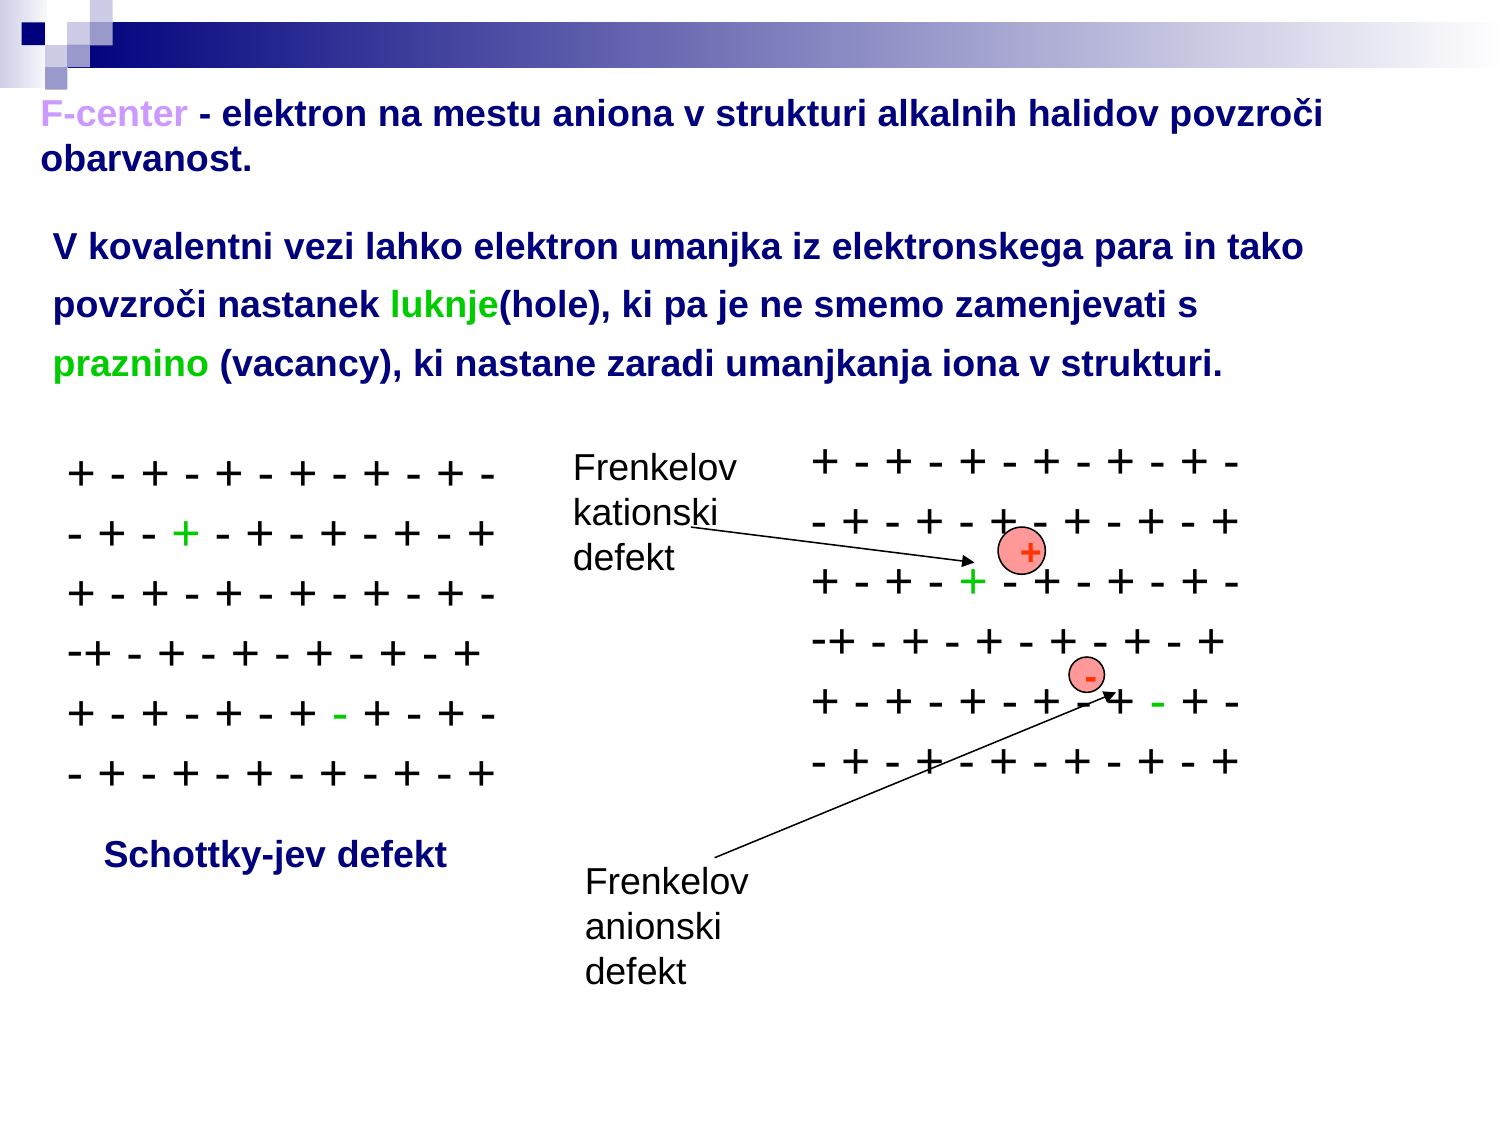

F-center - elektron na mestu aniona v strukturi alkalnih halidov povzroči
obarvanost.
V kovalentni vezi lahko elektron umanjka iz elektronskega para in tako
povzroči nastanek luknje(hole), ki pa je ne smemo zamenjevati s
praznino (vacancy), ki nastane zaradi umanjkanja iona v strukturi.
+ - + - + - + - + - + -
- + - + - + - + - + - +
+ - + - + - + - + - + -
+ - + - + - + - + - +
+ - + - + - + - + - + -
- + - + - + - + - + - +
+ - + - + - + - + - + -
- + - + - + - + - + - +
+ - + - + - + - + - + -
+ - + - + - + - + - +
+ - + - + - + - + - + -
- + - + - + - + - + - +
Frenkelov
kationski
defekt
+
-
Schottky-jev defekt
Frenkelov
anionski
defekt